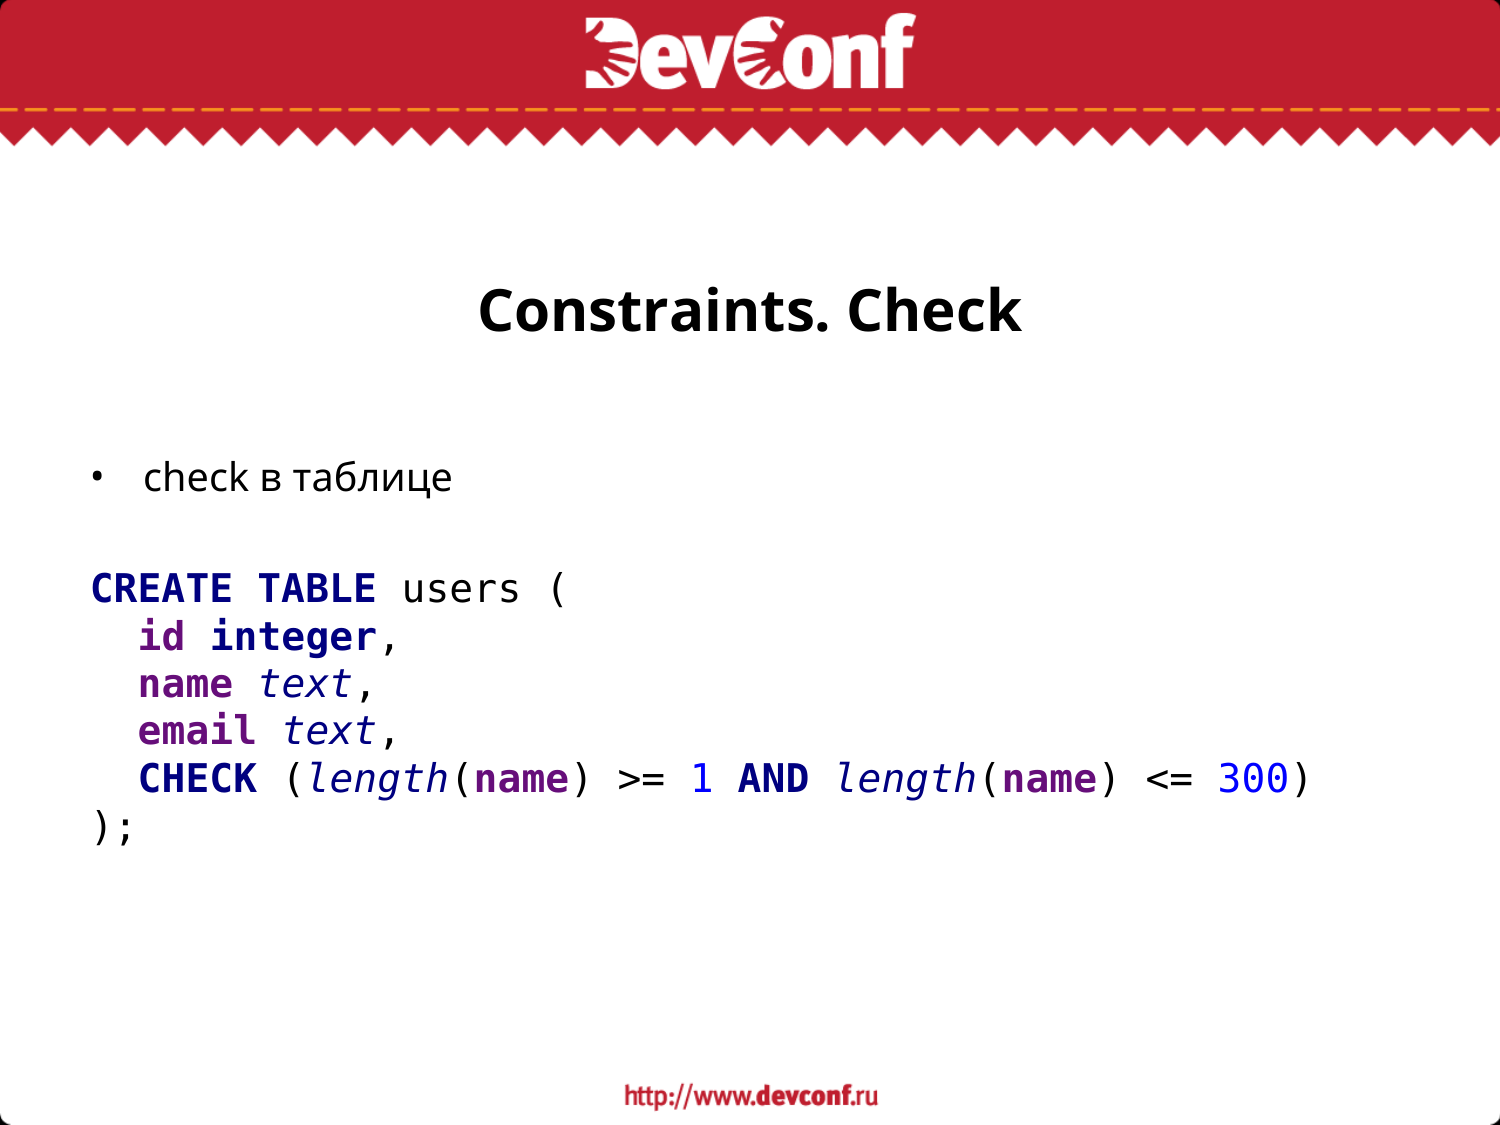

# Constraints. Check
check в таблице
CREATE TABLE users (
 id integer,
 name text,
 email text,
 CHECK (length(name) >= 1 AND length(name) <= 300)
);